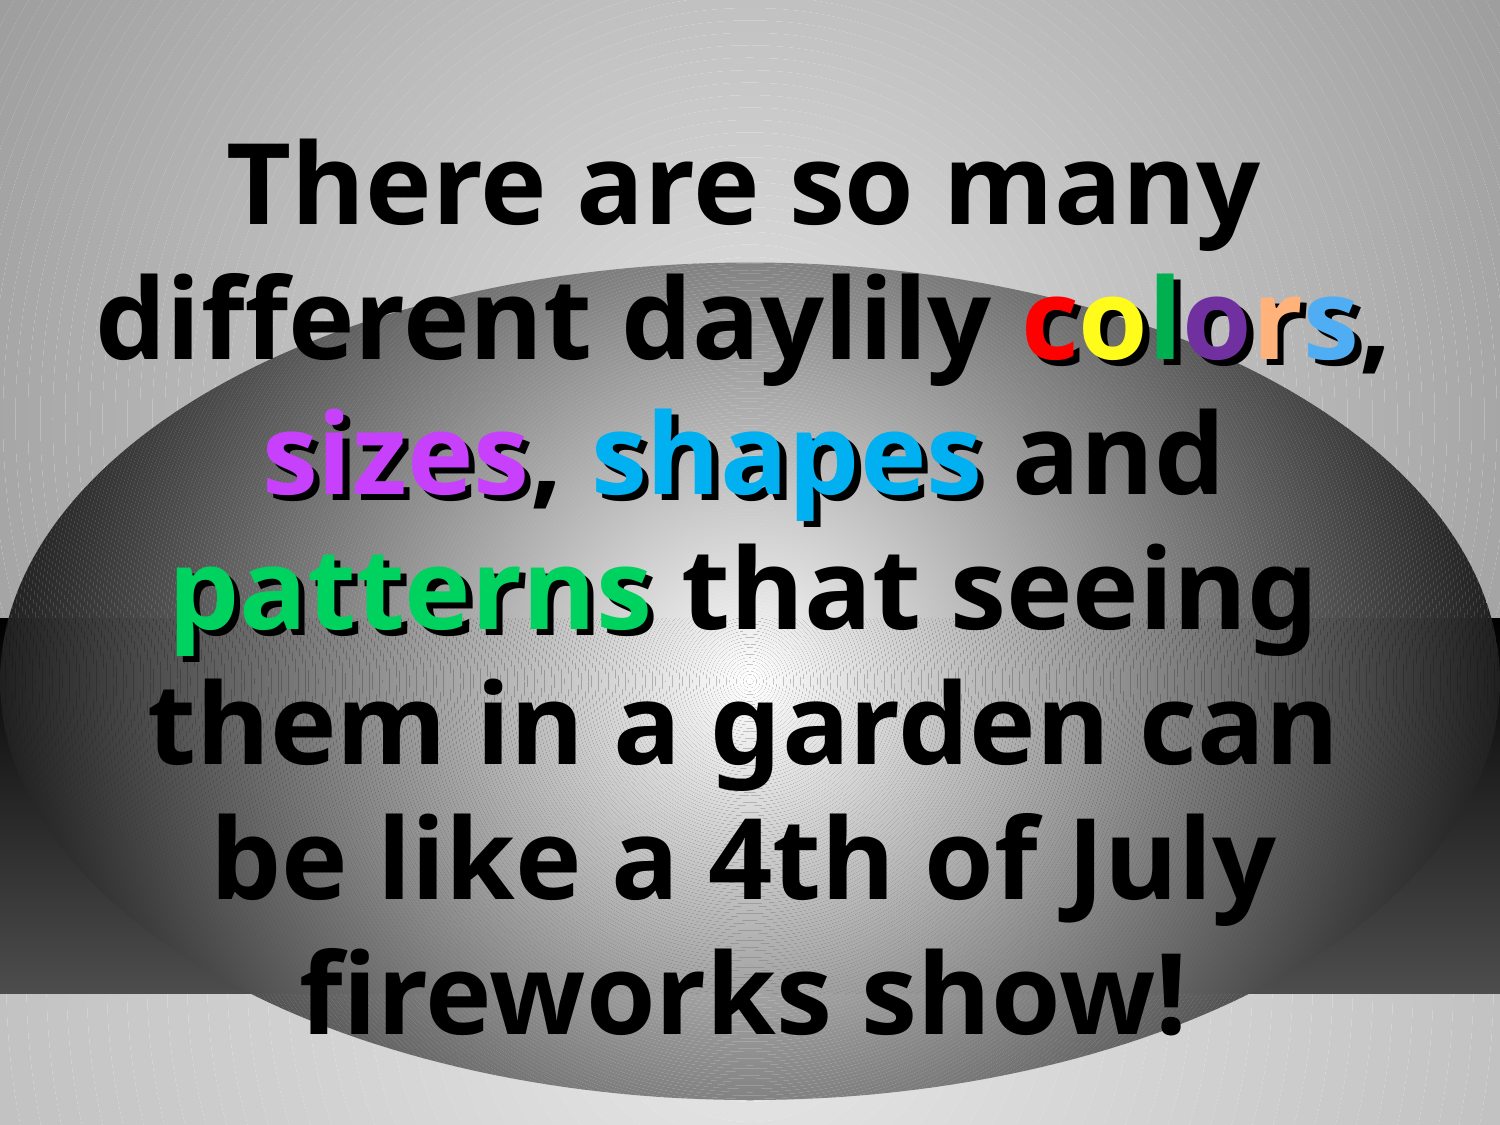

There are so many different daylily colors, sizes, shapes and patterns that seeing them in a garden can be like a 4th of July fireworks show!